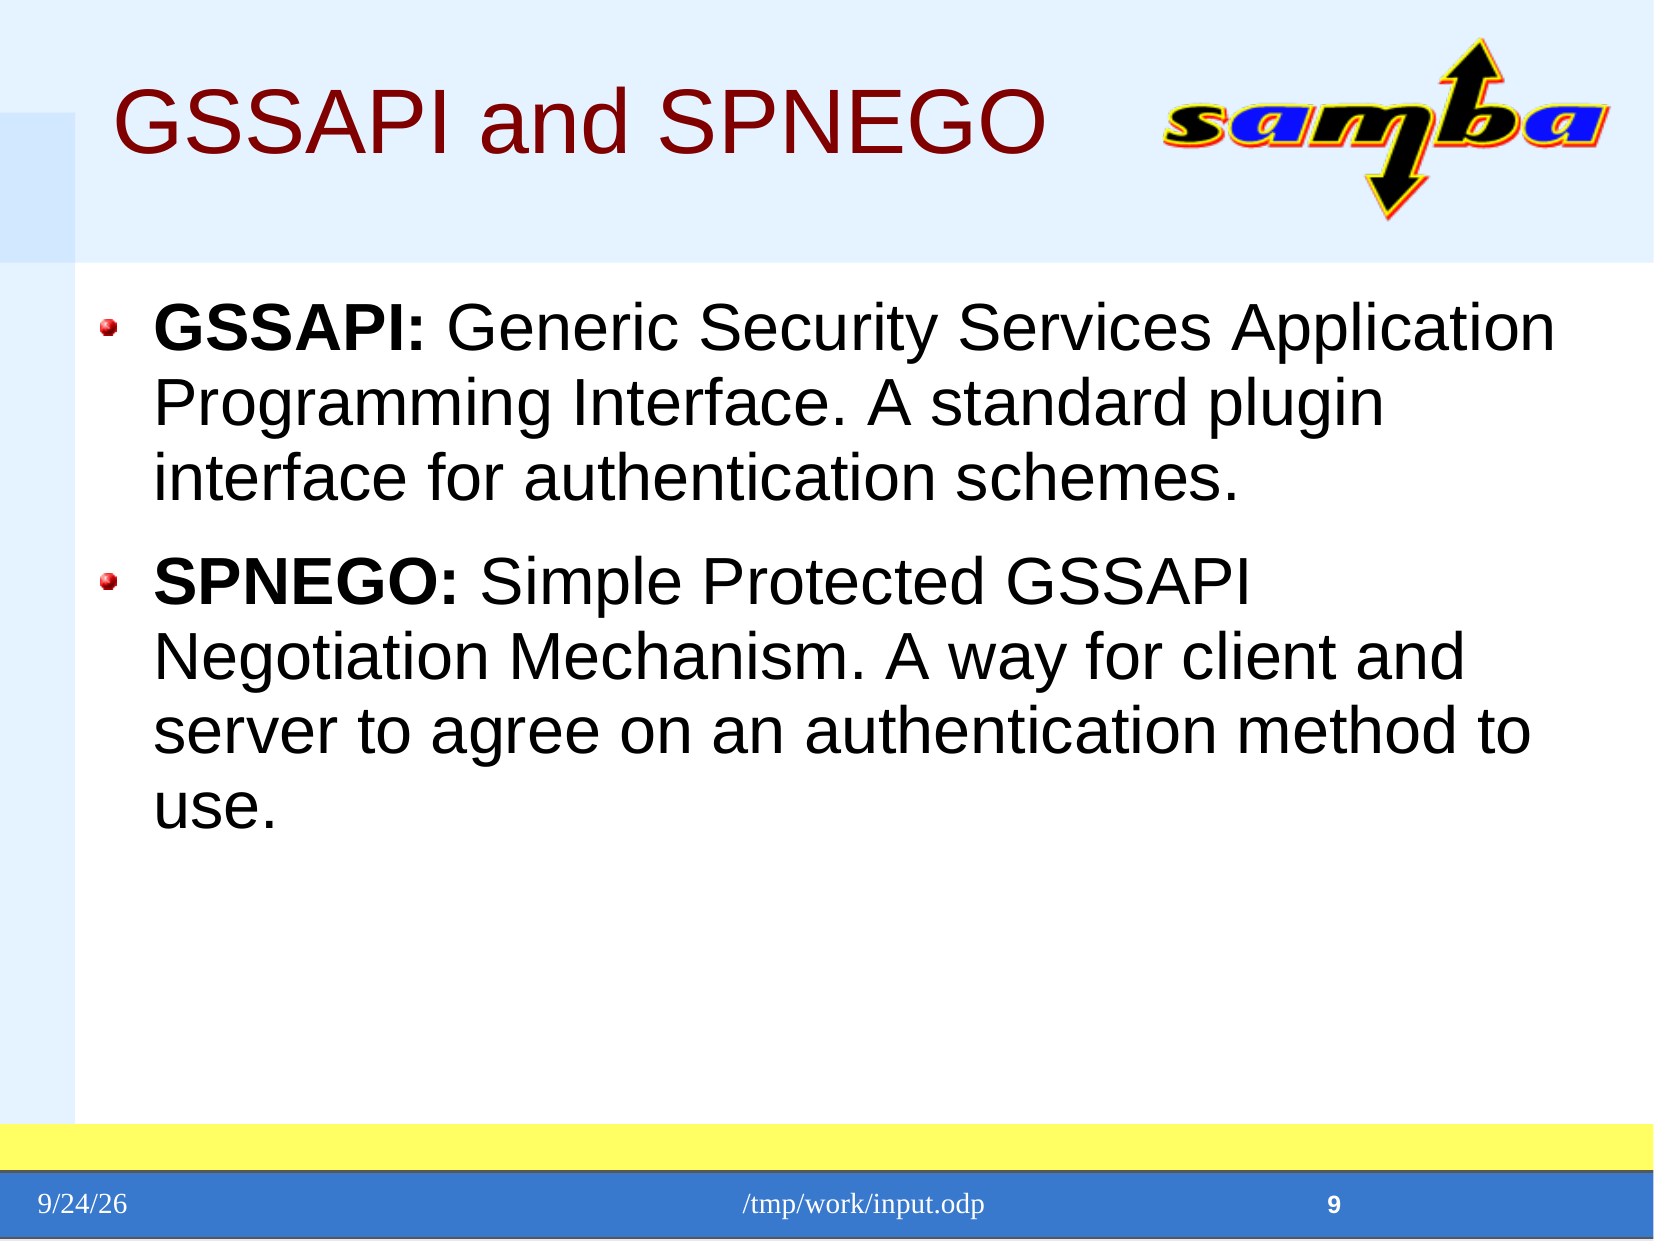

# GSSAPI and SPNEGO
GSSAPI: Generic Security Services Application Programming Interface. A standard plugin interface for authentication schemes.
SPNEGO: Simple Protected GSSAPI Negotiation Mechanism. A way for client and server to agree on an authentication method to use.